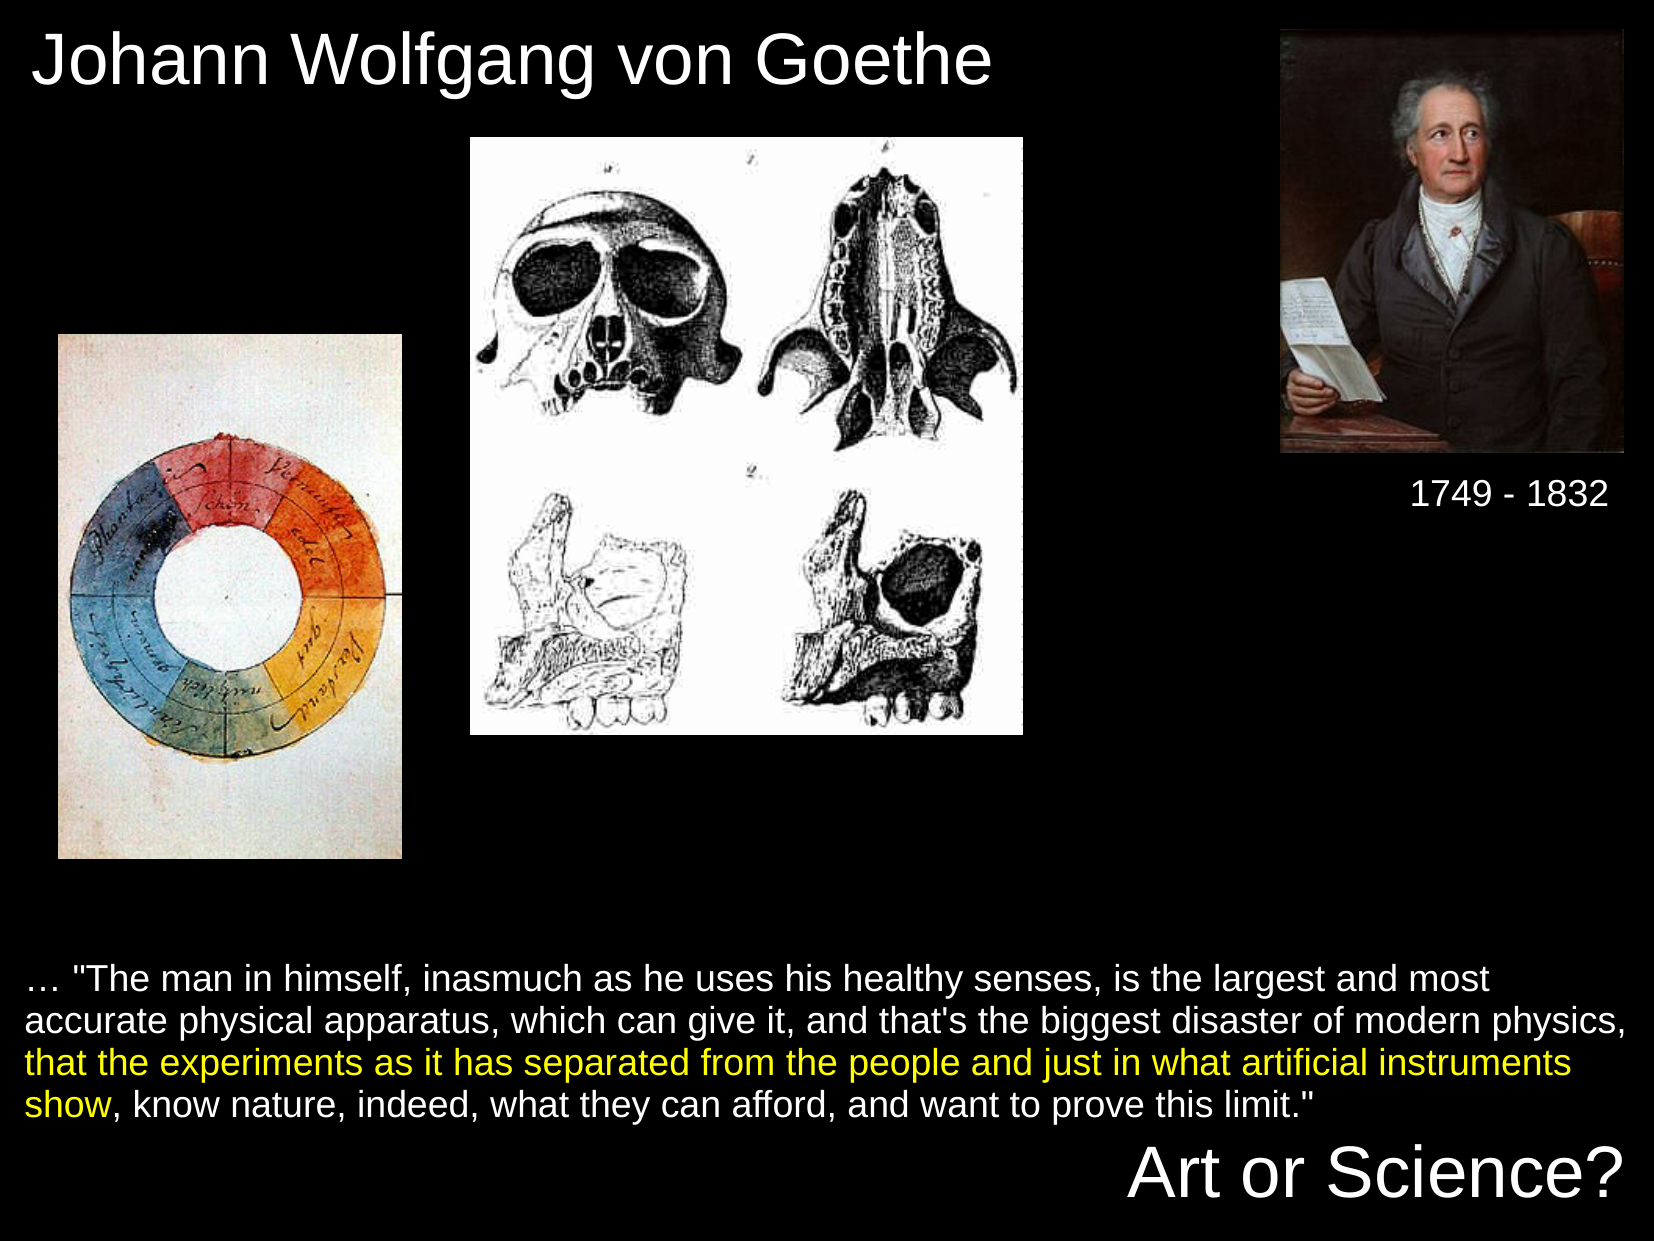

Johann Wolfgang von Goethe
 1749 - 1832
… "The man in himself, inasmuch as he uses his healthy senses, is the largest and most accurate physical apparatus, which can give it, and that's the biggest disaster of modern physics, that the experiments as it has separated from the people and just in what artificial instruments show, know nature, indeed, what they can afford, and want to prove this limit."
Art or Science?